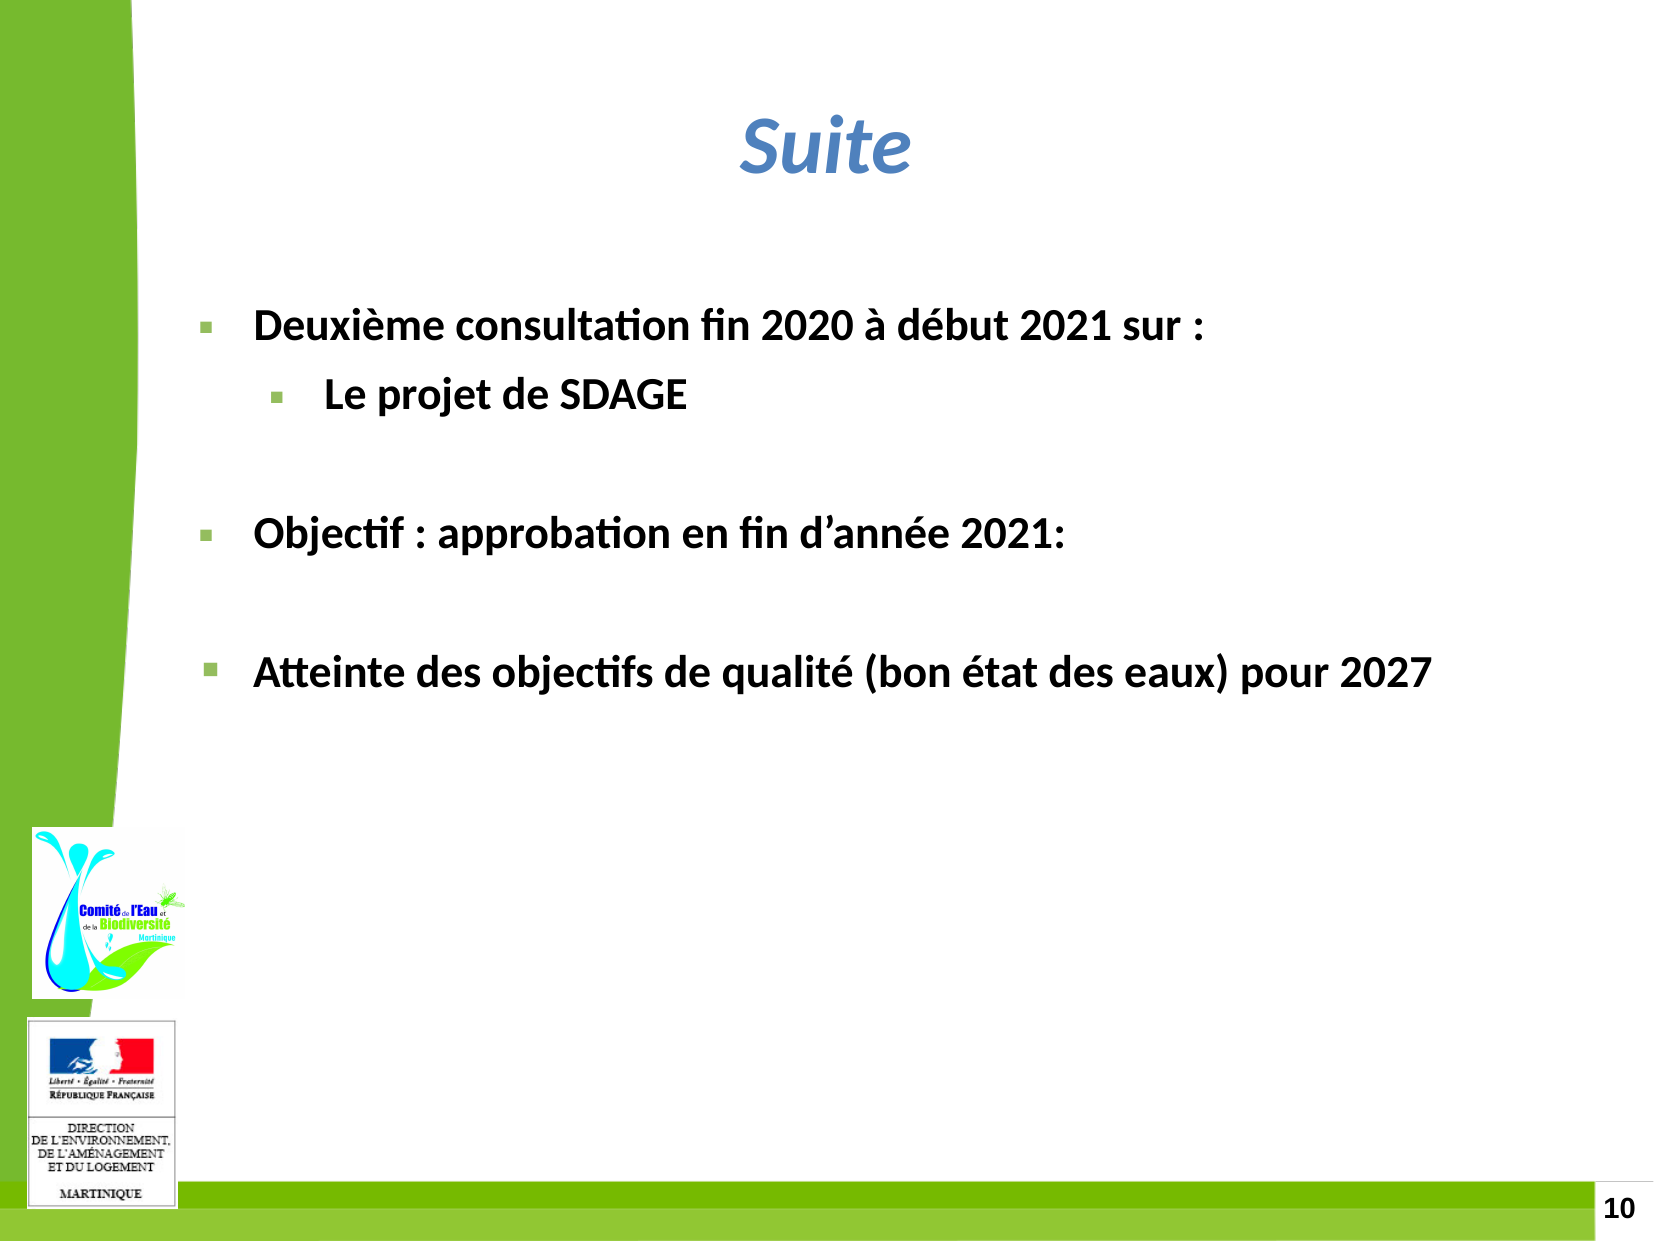

# Suite
Deuxième consultation fin 2020 à début 2021 sur :
Le projet de SDAGE
Objectif : approbation en fin d’année 2021:
Atteinte des objectifs de qualité (bon état des eaux) pour 2027